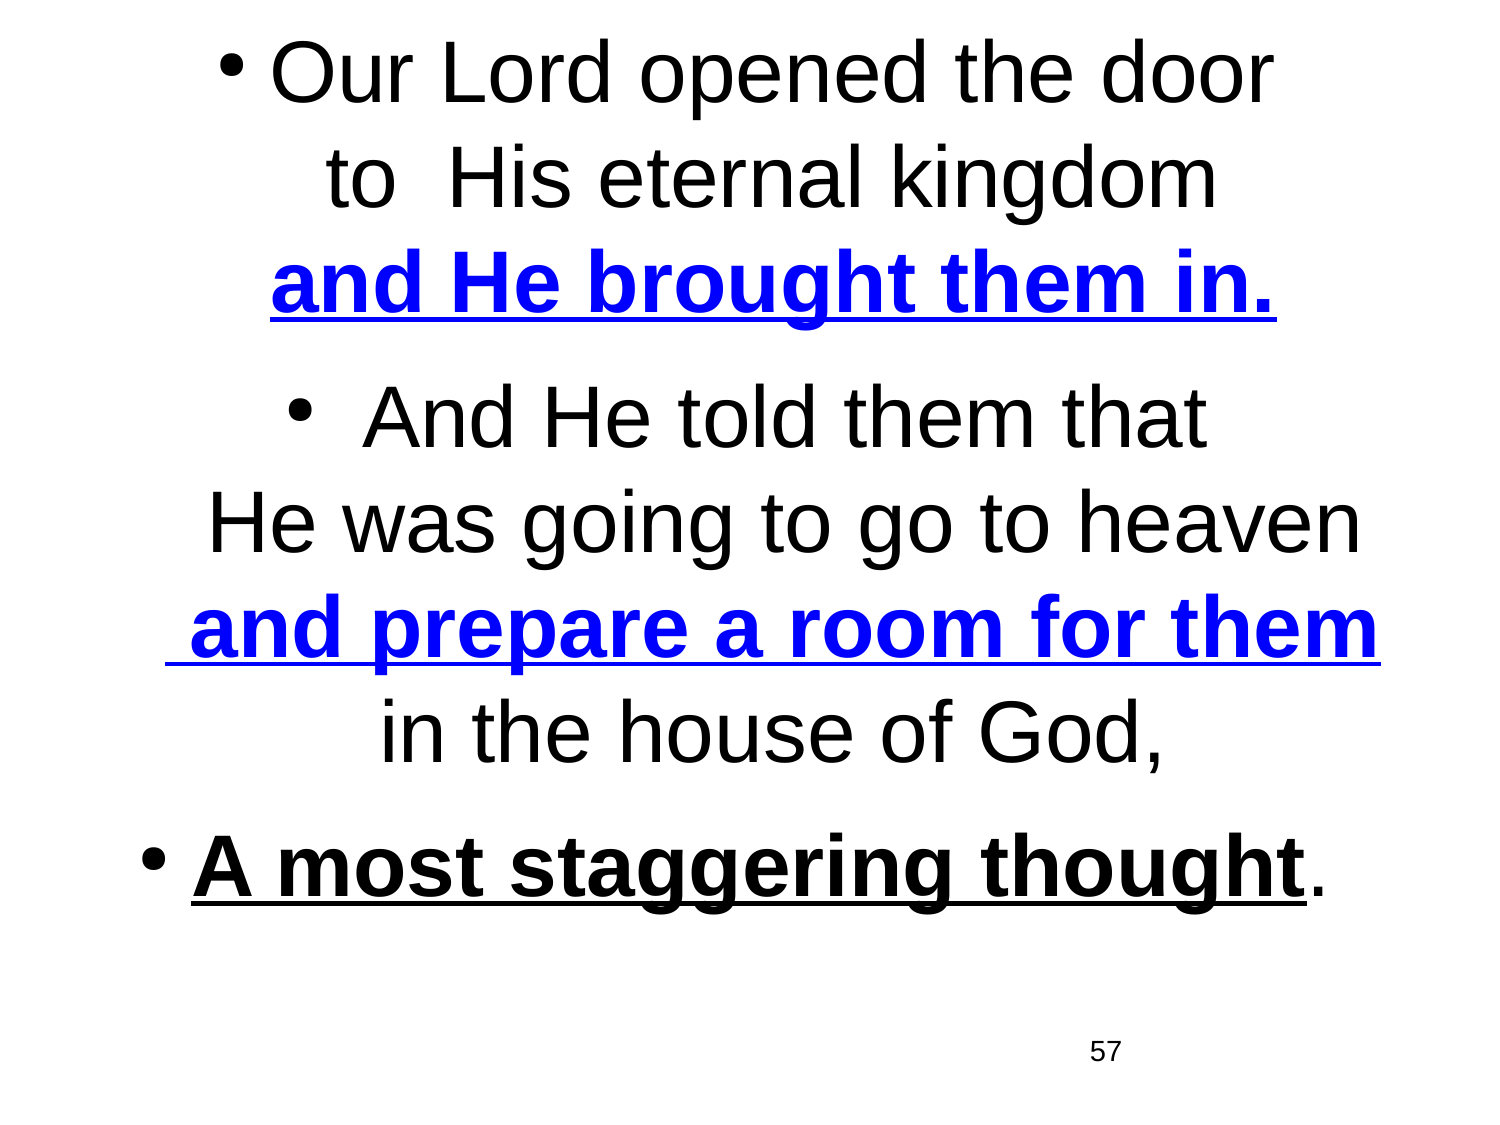

# Our Lord opened the door to His eternal kingdom and He brought them in.
 And He told them that
He was going to go to heaven
 and prepare a room for them
in the house of God,
A most staggering thought.
57